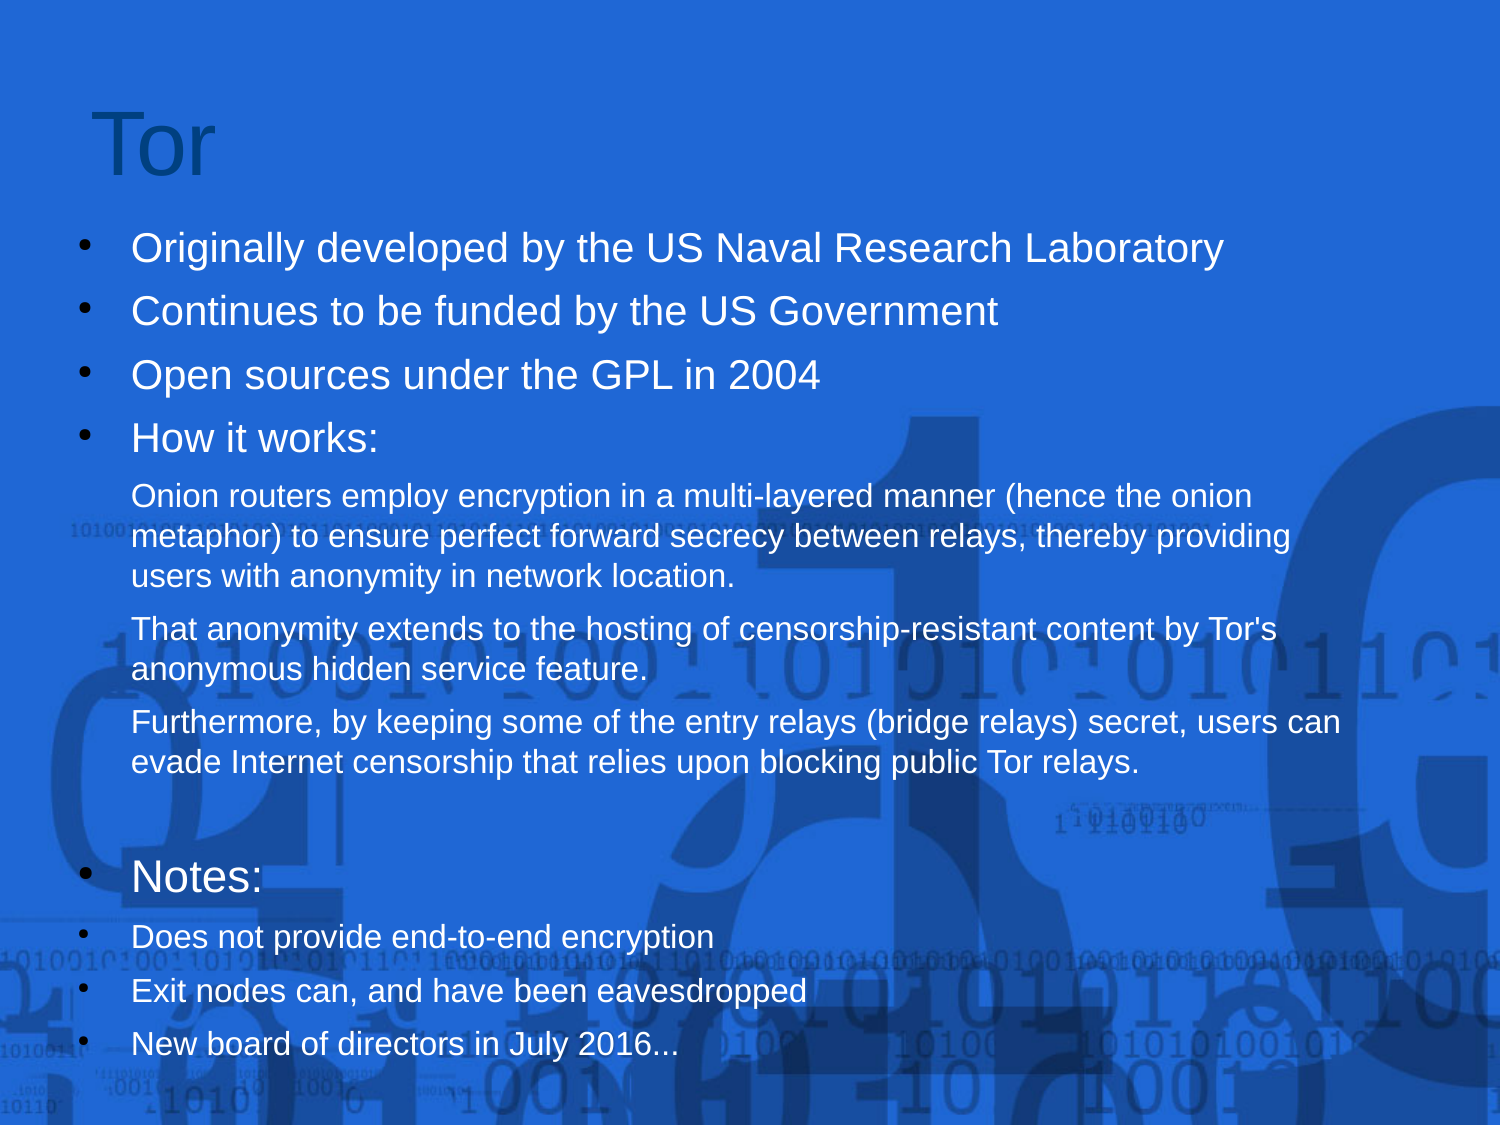

# Tor
Originally developed by the US Naval Research Laboratory
Continues to be funded by the US Government
Open sources under the GPL in 2004
How it works:
Onion routers employ encryption in a multi-layered manner (hence the onion metaphor) to ensure perfect forward secrecy between relays, thereby providing users with anonymity in network location.
That anonymity extends to the hosting of censorship-resistant content by Tor's anonymous hidden service feature.
Furthermore, by keeping some of the entry relays (bridge relays) secret, users can evade Internet censorship that relies upon blocking public Tor relays.
Notes:
Does not provide end-to-end encryption
Exit nodes can, and have been eavesdropped
New board of directors in July 2016...